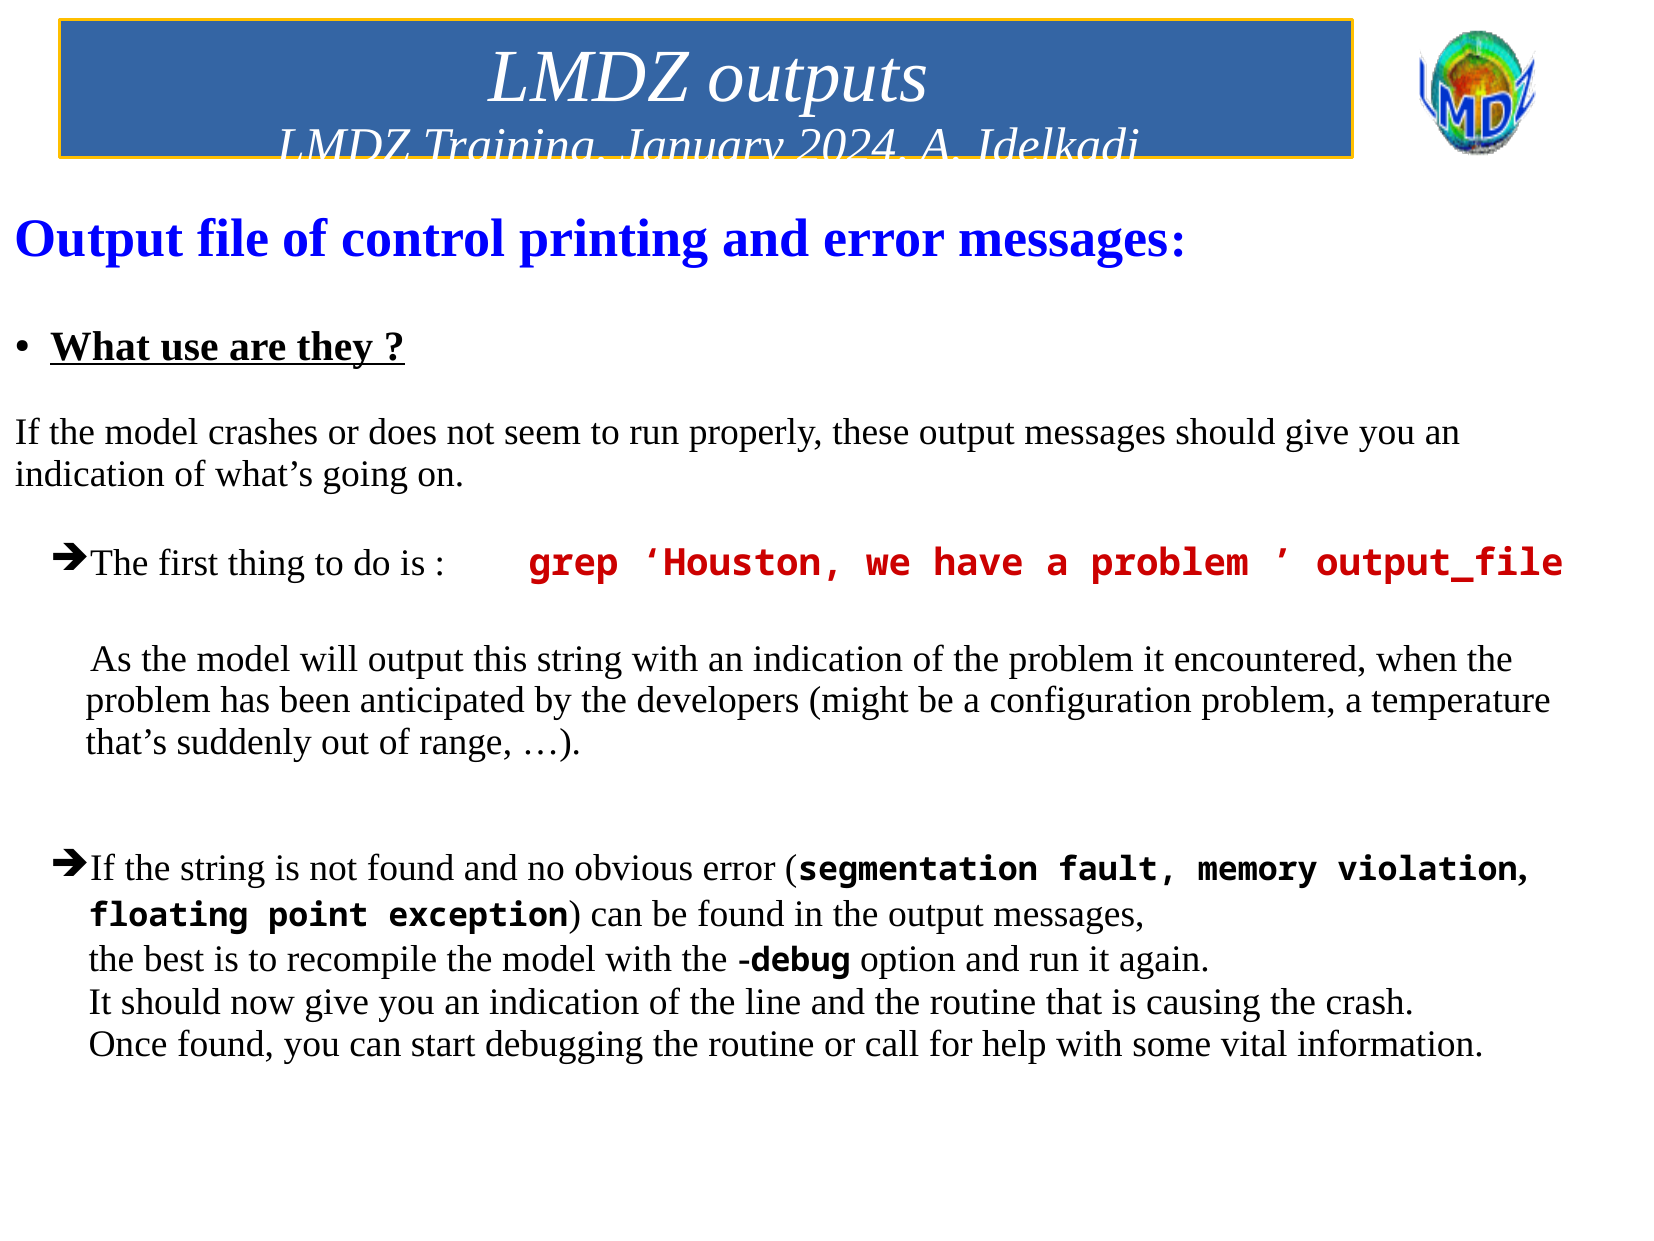

LMDZ outputs
LMDZ Training, January 2024, A. Idelkadi
Output file of control printing and error messages:
What use are they ?
If the model crashes or does not seem to run properly, these output messages should give you an
indication of what’s going on.
The first thing to do is :		grep ‘Houston, we have a problem ’ output_file
As the model will output this string with an indication of the problem it encountered, when the problem has been anticipated by the developers (might be a configuration problem, a temperature that’s suddenly out of range, …).
If the string is not found and no obvious error (segmentation fault, memory violation,
	floating point exception) can be found in the output messages,
	the best is to recompile the model with the -debug option and run it again.
	It should now give you an indication of the line and the routine that is causing the crash.
	Once found, you can start debugging the routine or call for help with some vital information.